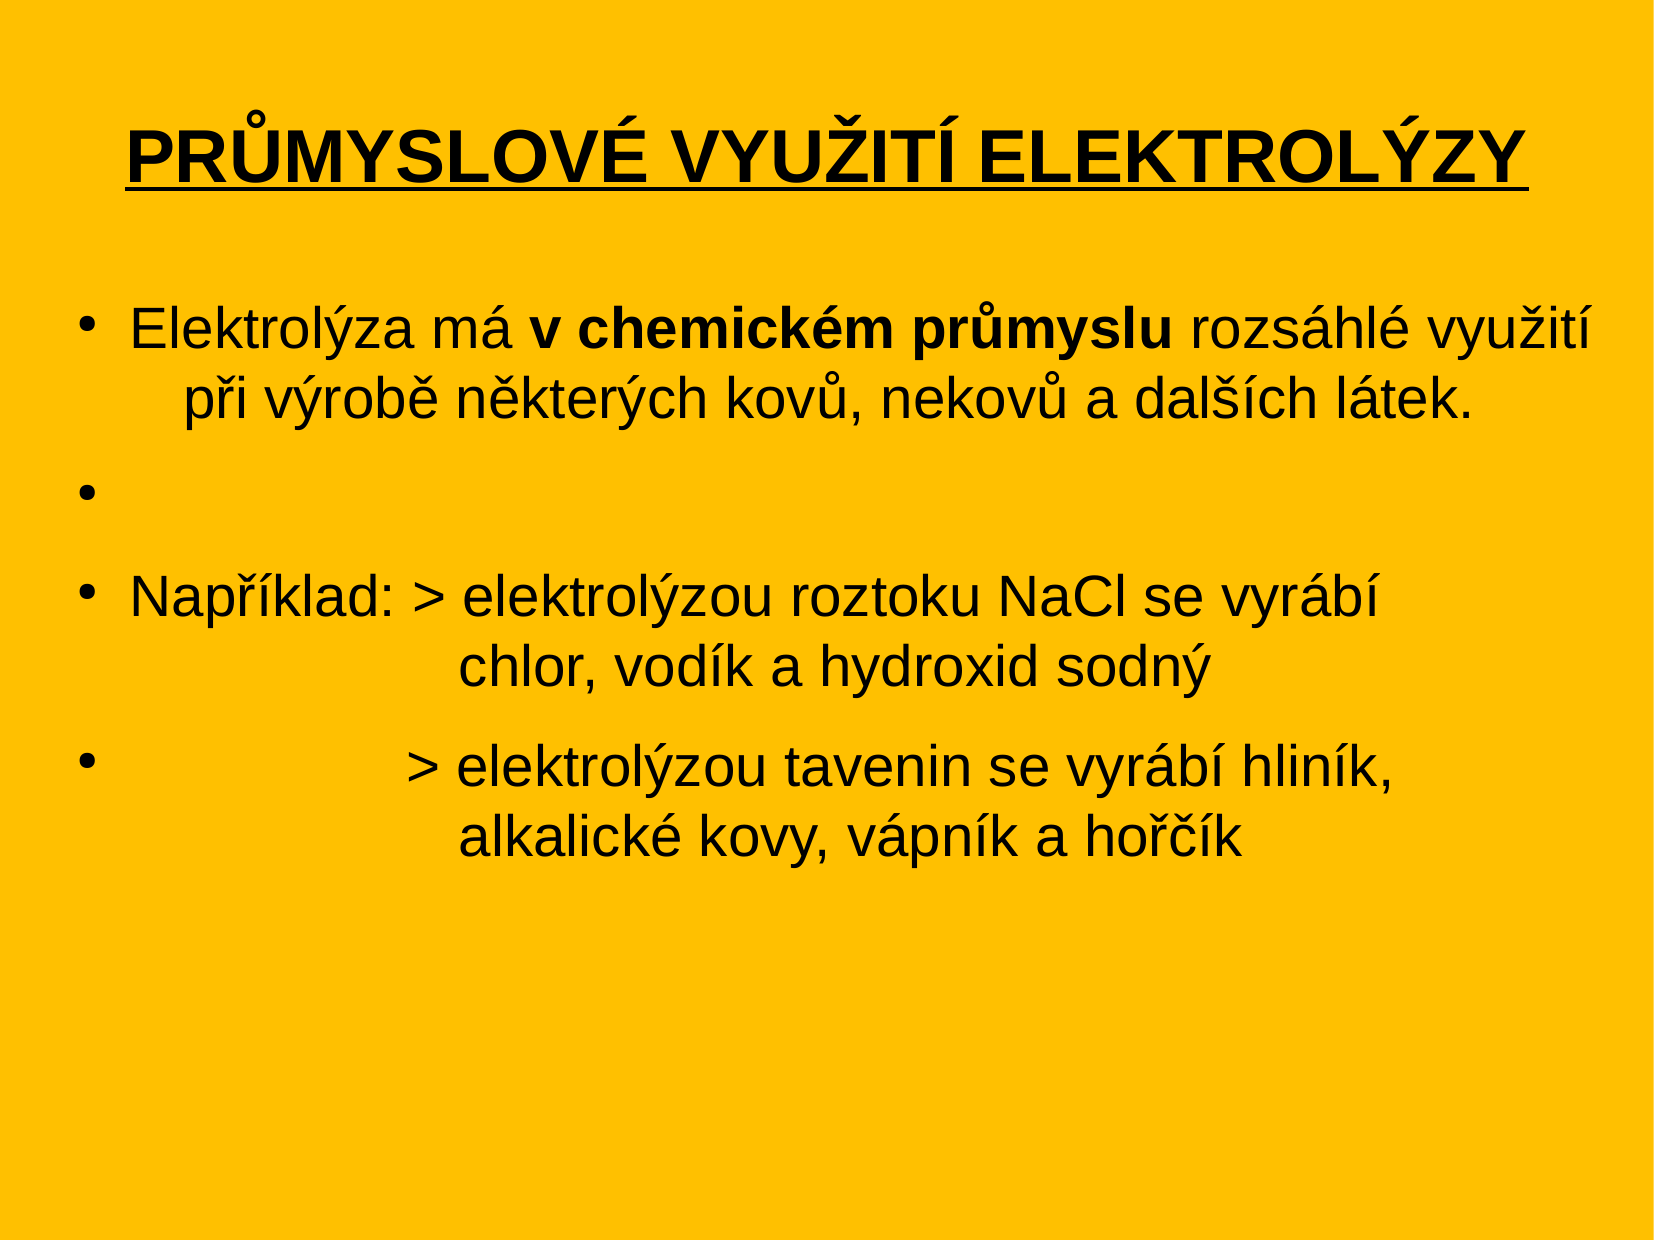

# PRŮMYSLOVÉ VYUŽITÍ ELEKTROLÝZY
Elektrolýza má v chemickém průmyslu rozsáhlé využití při výrobě některých kovů, nekovů a dalších látek.
Například: > elektrolýzou roztoku NaCl se vyrábí chlor, vodík a hydroxid sodný
 > elektrolýzou tavenin se vyrábí hliník, alkalické kovy, vápník a hořčík